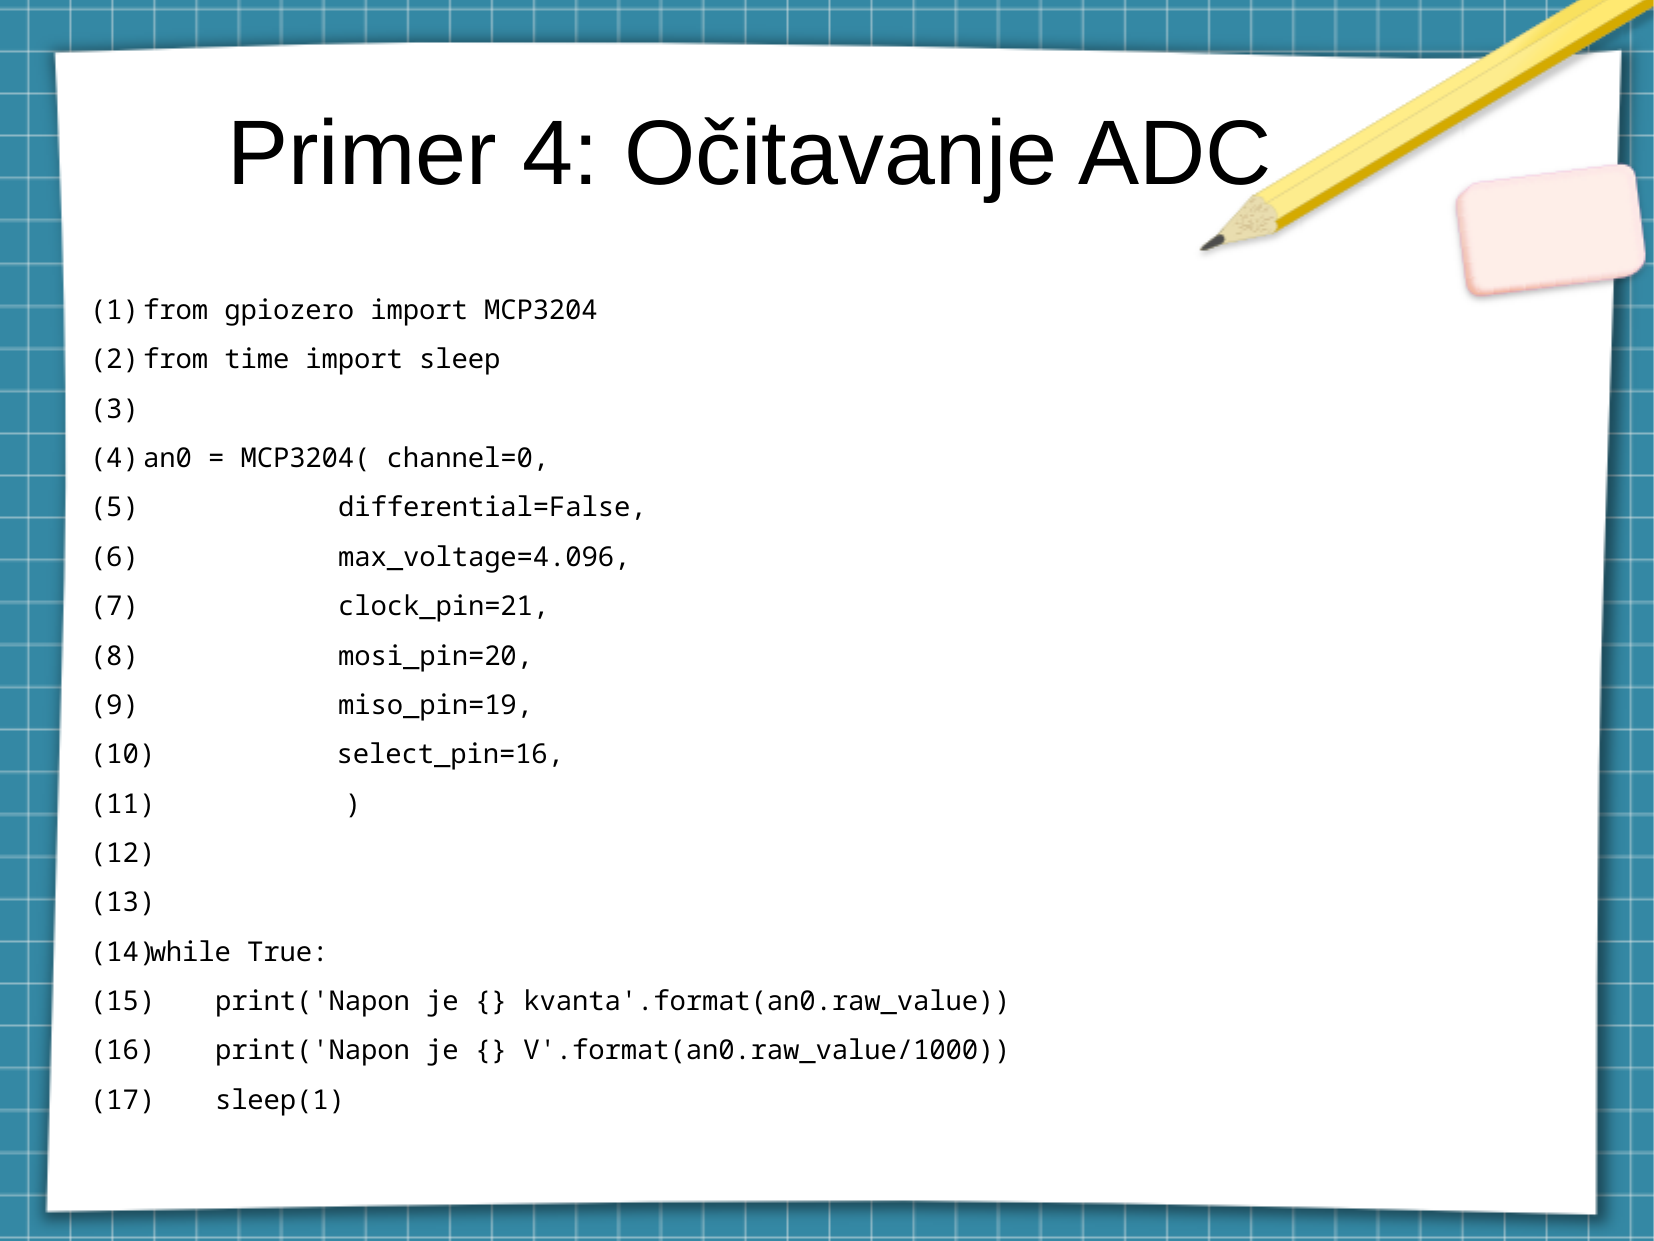

# Primer 4: Očitavanje ADC
from gpiozero import MCP3204
from time import sleep
an0 = MCP3204( channel=0,
 differential=False,
 max_voltage=4.096,
 clock_pin=21,
 mosi_pin=20,
 miso_pin=19,
 select_pin=16,
 )
while True:
 print('Napon je {} kvanta'.format(an0.raw_value))
 print('Napon je {} V'.format(an0.raw_value/1000))
 sleep(1)